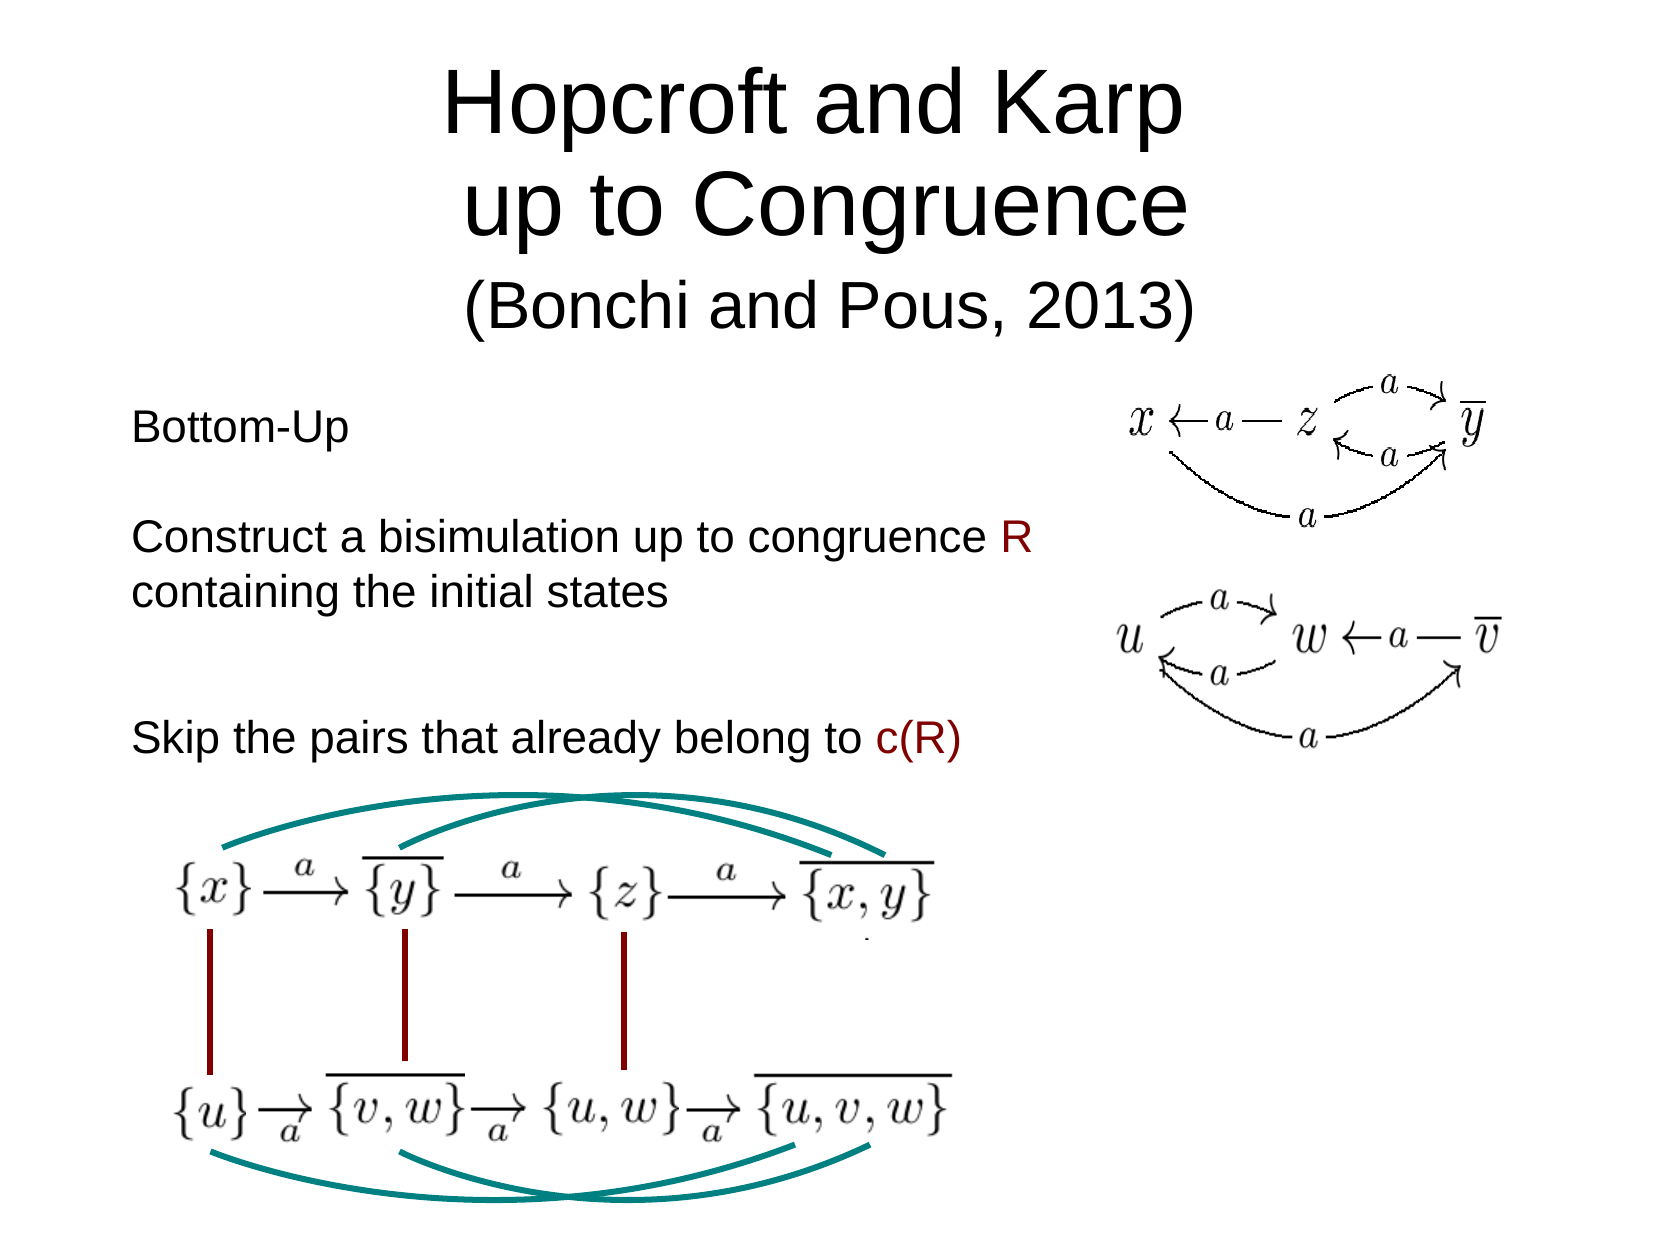

# Hopcroft and Karp up to Congruence
(Bonchi and Pous, 2013)
Bottom-Up
Construct a bisimulation up to congruence R
containing the initial states
Skip the pairs that already belong to c(R)